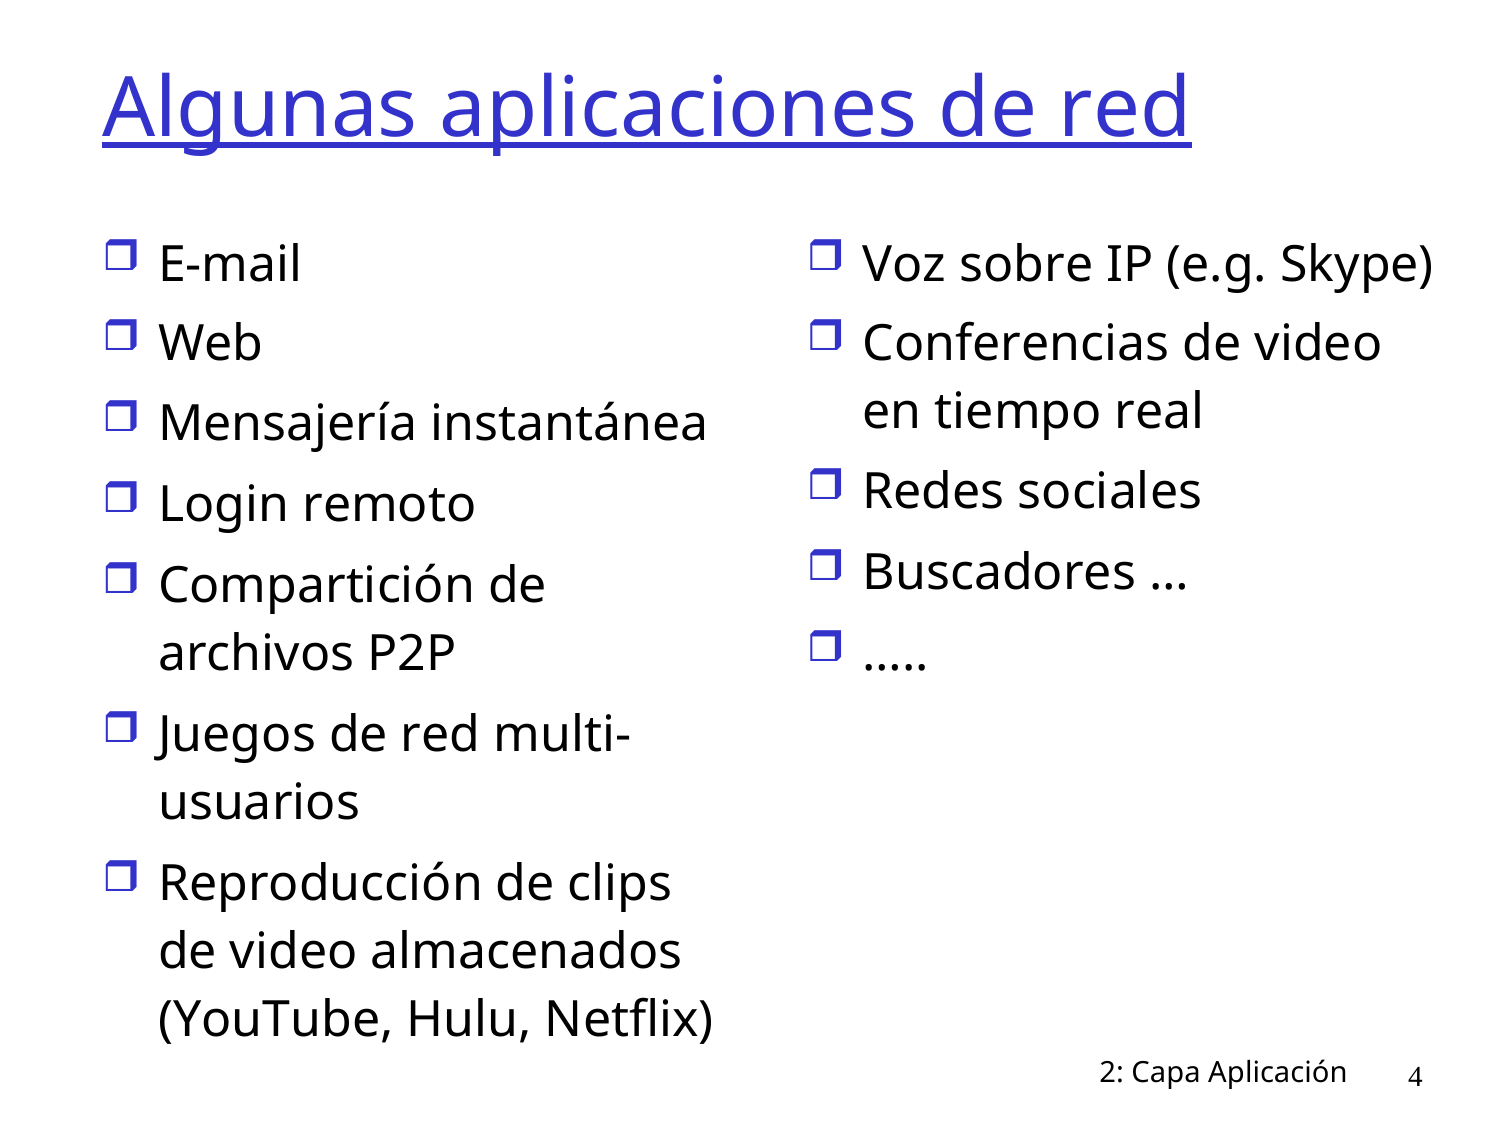

# Algunas aplicaciones de red
E-mail
Web
Mensajería instantánea
Login remoto
Compartición de archivos P2P
Juegos de red multi-usuarios
Reproducción de clips de video almacenados (YouTube, Hulu, Netflix)
Voz sobre IP (e.g. Skype)
Conferencias de video en tiempo real
Redes sociales
Buscadores …
…..